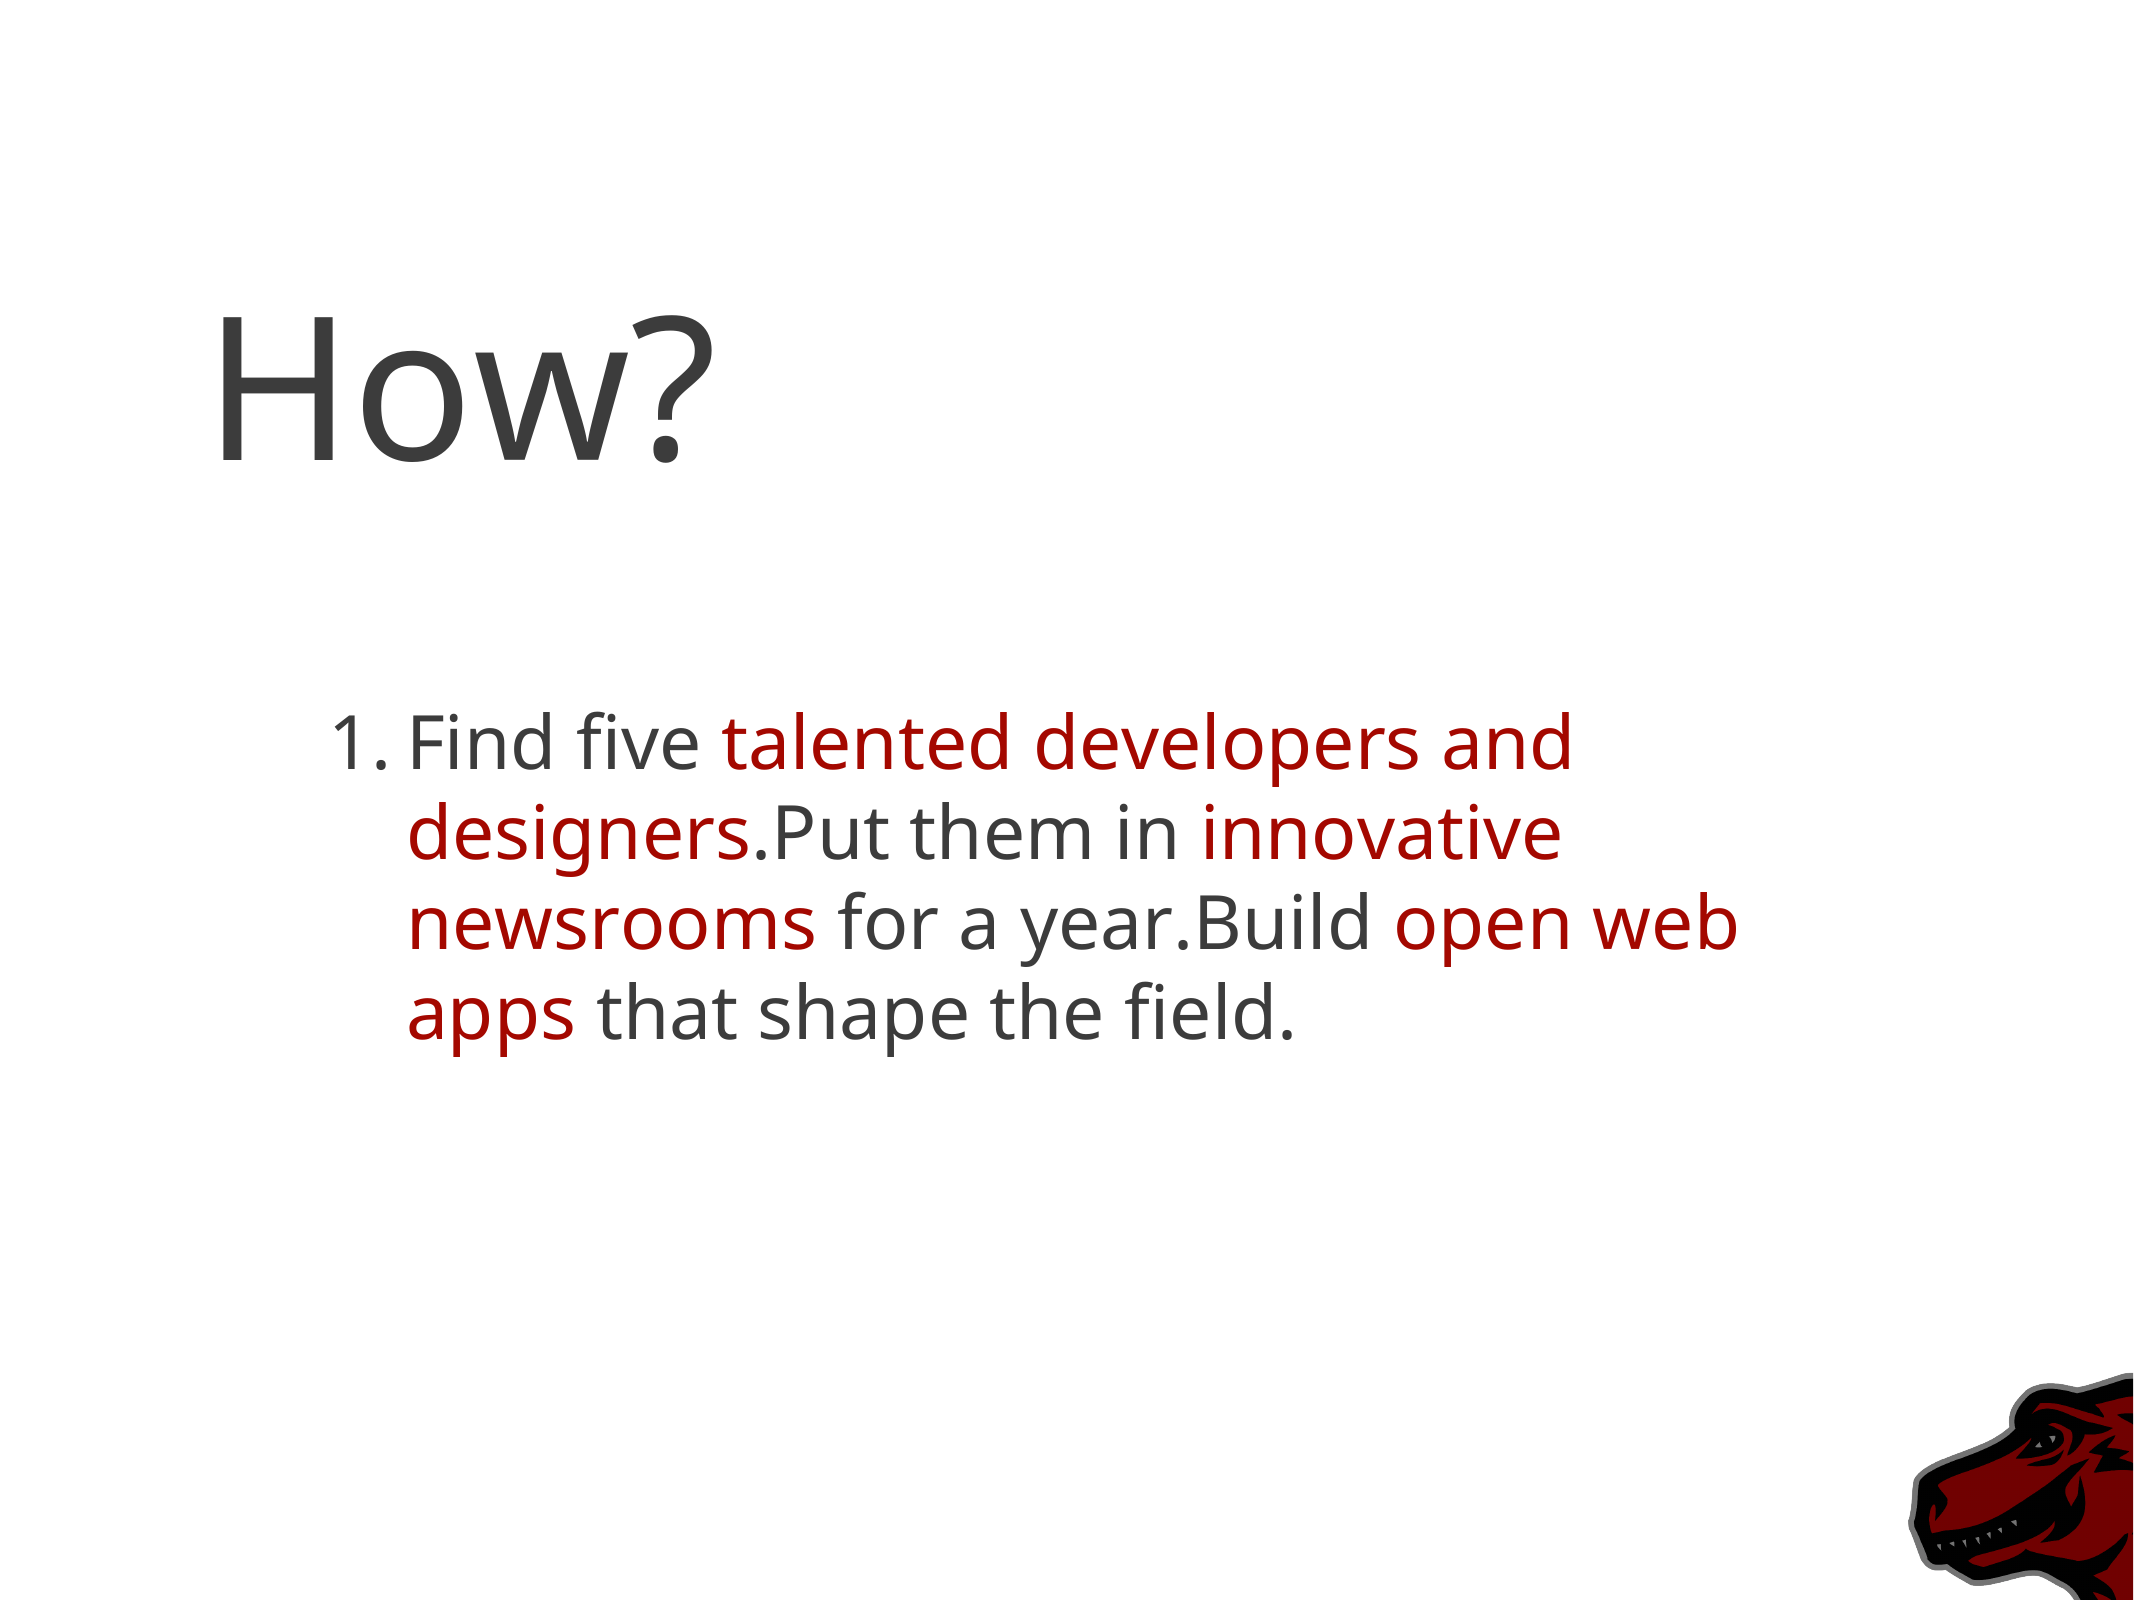

How?
Find five talented developers and designers.Put them in innovative newsrooms for a year.Build open web apps that shape the field.